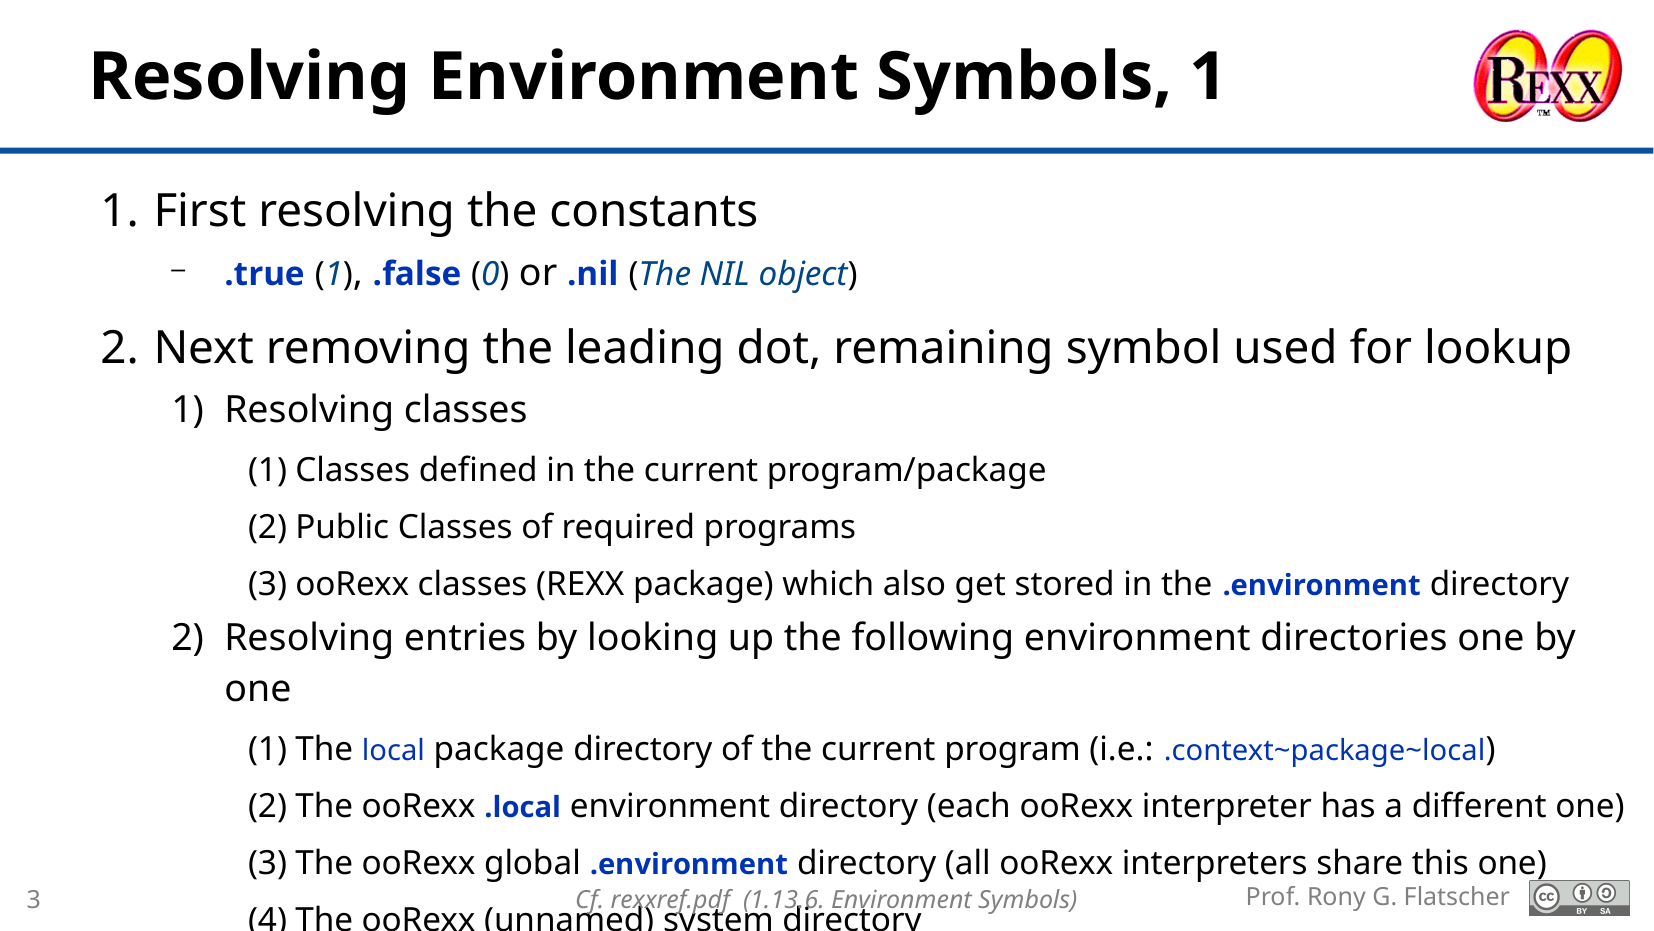

# Resolving Environment Symbols, 1
First resolving the constants
.true (1), .false (0) or .nil (The NIL object)
Next removing the leading dot, remaining symbol used for lookup
Resolving classes
Classes defined in the current program/package
Public Classes of required programs
ooRexx classes (REXX package) which also get stored in the .environment directory
Resolving entries by looking up the following environment directories one by one
The local package directory of the current program (i.e.: .context~package~local)
The ooRexx .local environment directory (each ooRexx interpreter has a different one)
The ooRexx global .environment directory (all ooRexx interpreters share this one)
The ooRexx (unnamed) system directory
Cf. rexxref.pdf (1.13.6. Environment Symbols)